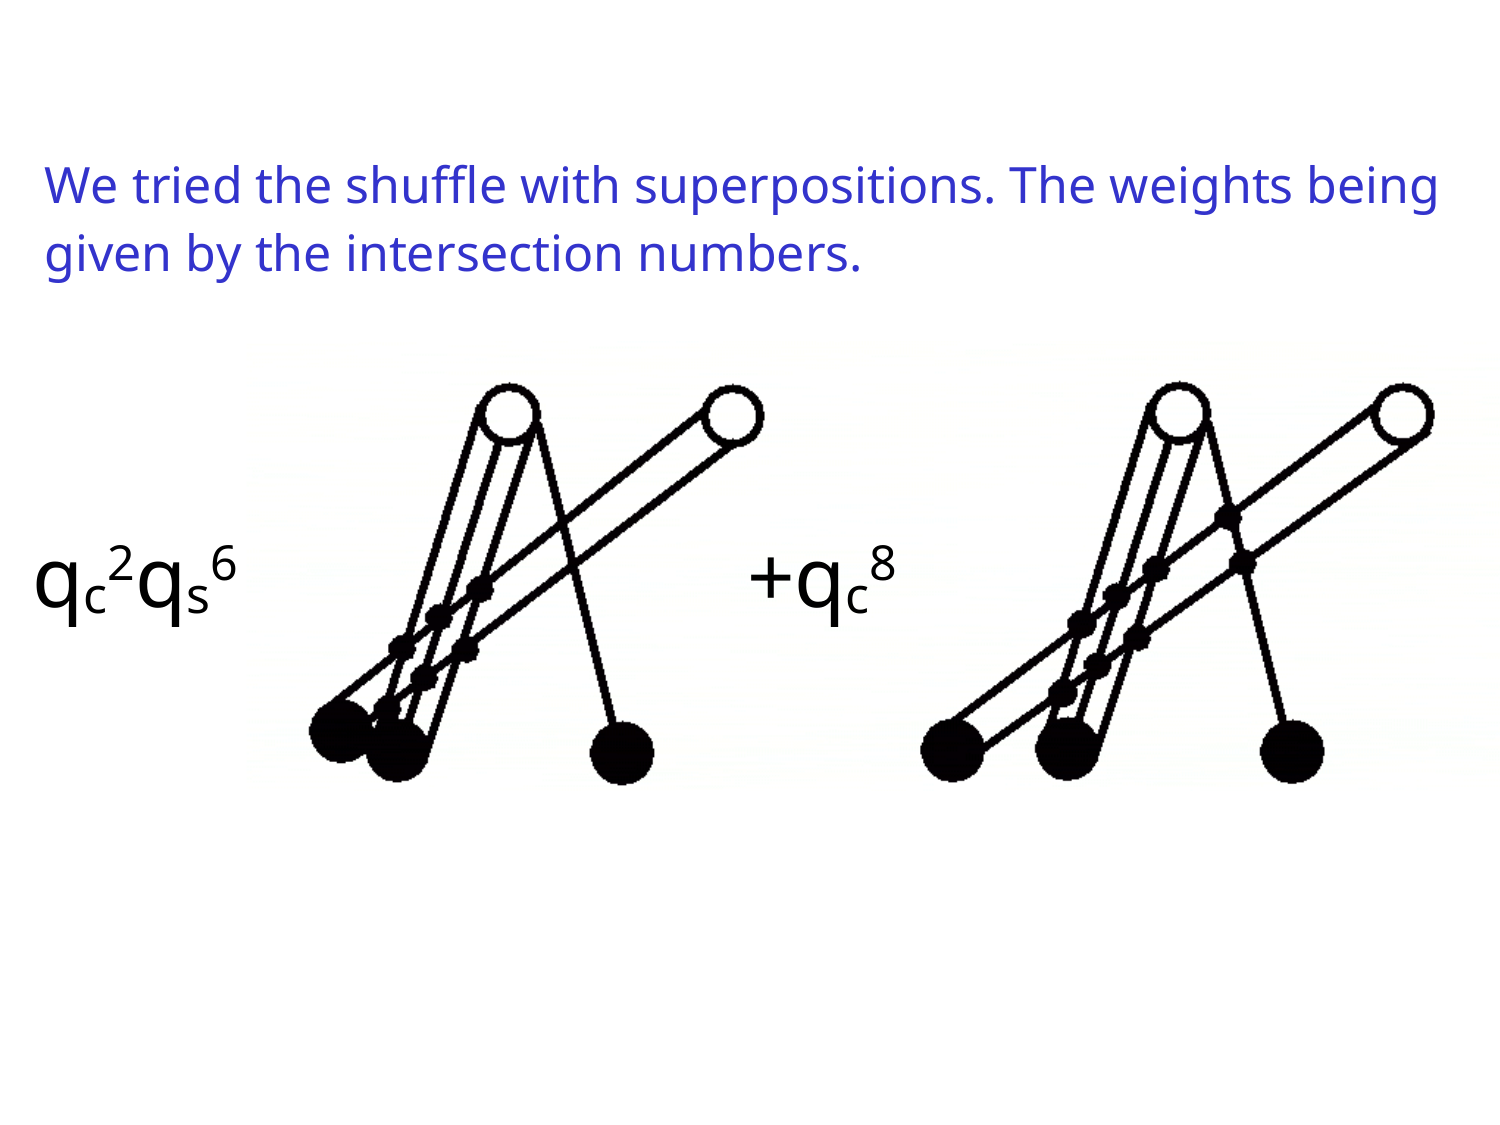

We tried the shuffle with superpositions. The weights being given by the intersection numbers.
qc2qs6
+qc8